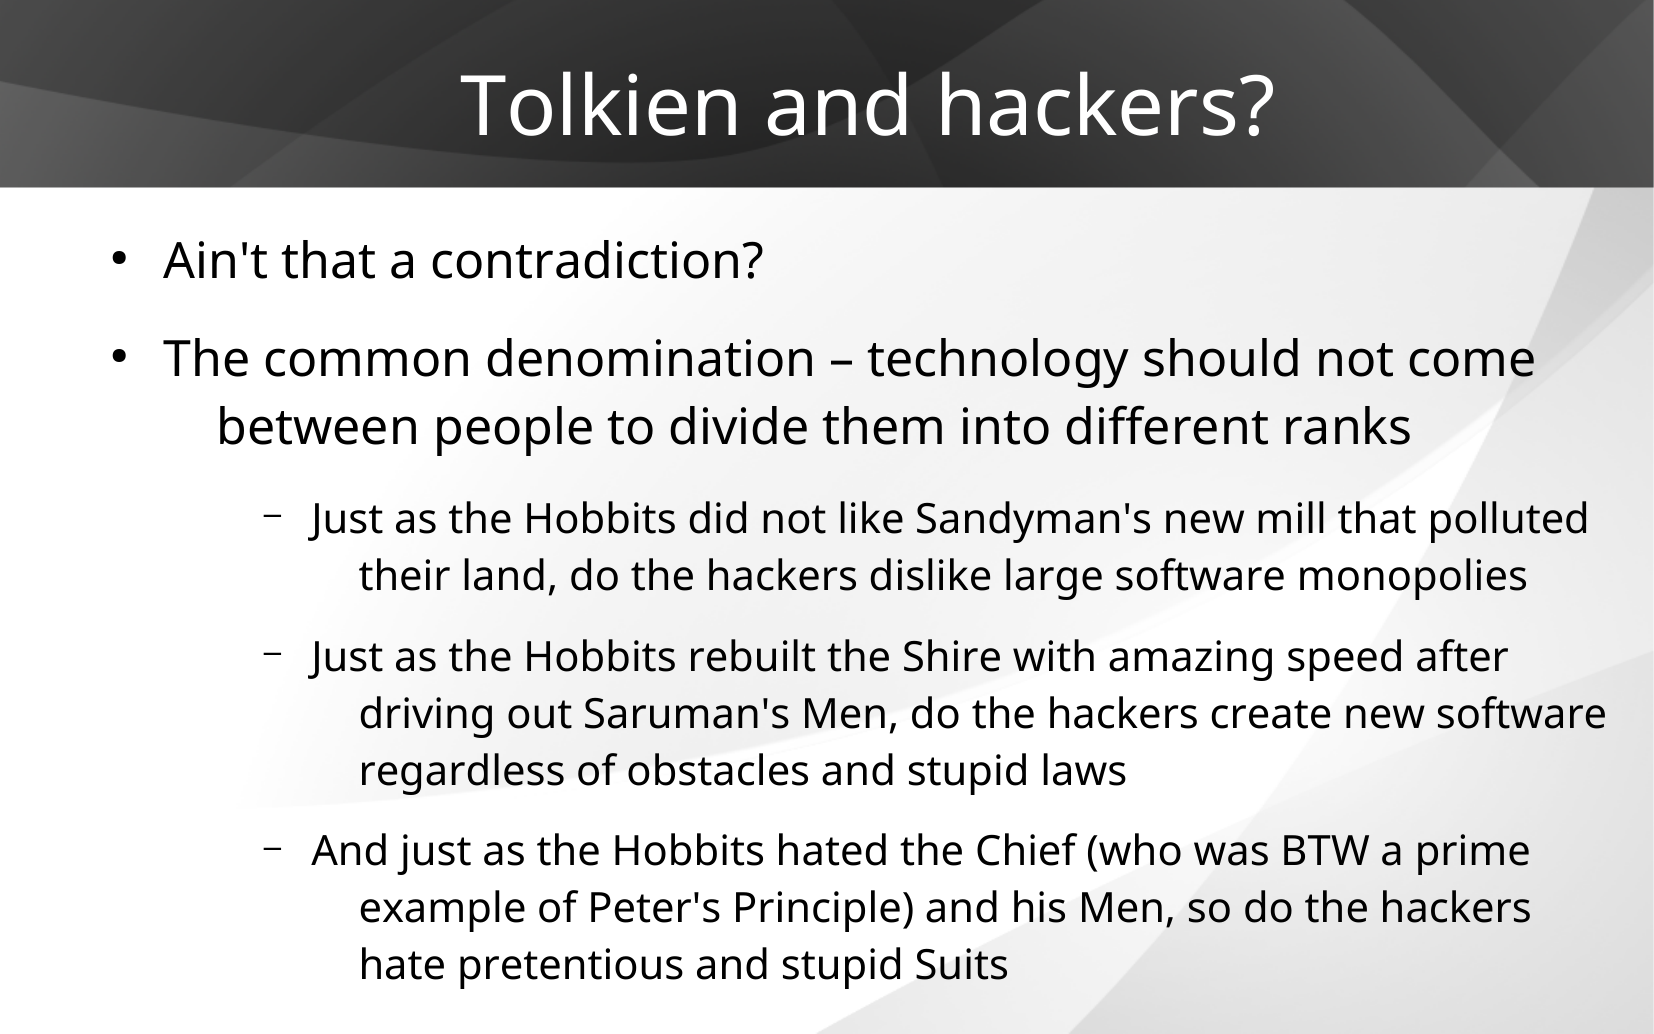

# Tolkien and hackers?
Ain't that a contradiction?
The common denomination – technology should not come between people to divide them into different ranks
Just as the Hobbits did not like Sandyman's new mill that polluted their land, do the hackers dislike large software monopolies
Just as the Hobbits rebuilt the Shire with amazing speed after driving out Saruman's Men, do the hackers create new software regardless of obstacles and stupid laws
And just as the Hobbits hated the Chief (who was BTW a prime example of Peter's Principle) and his Men, so do the hackers hate pretentious and stupid Suits